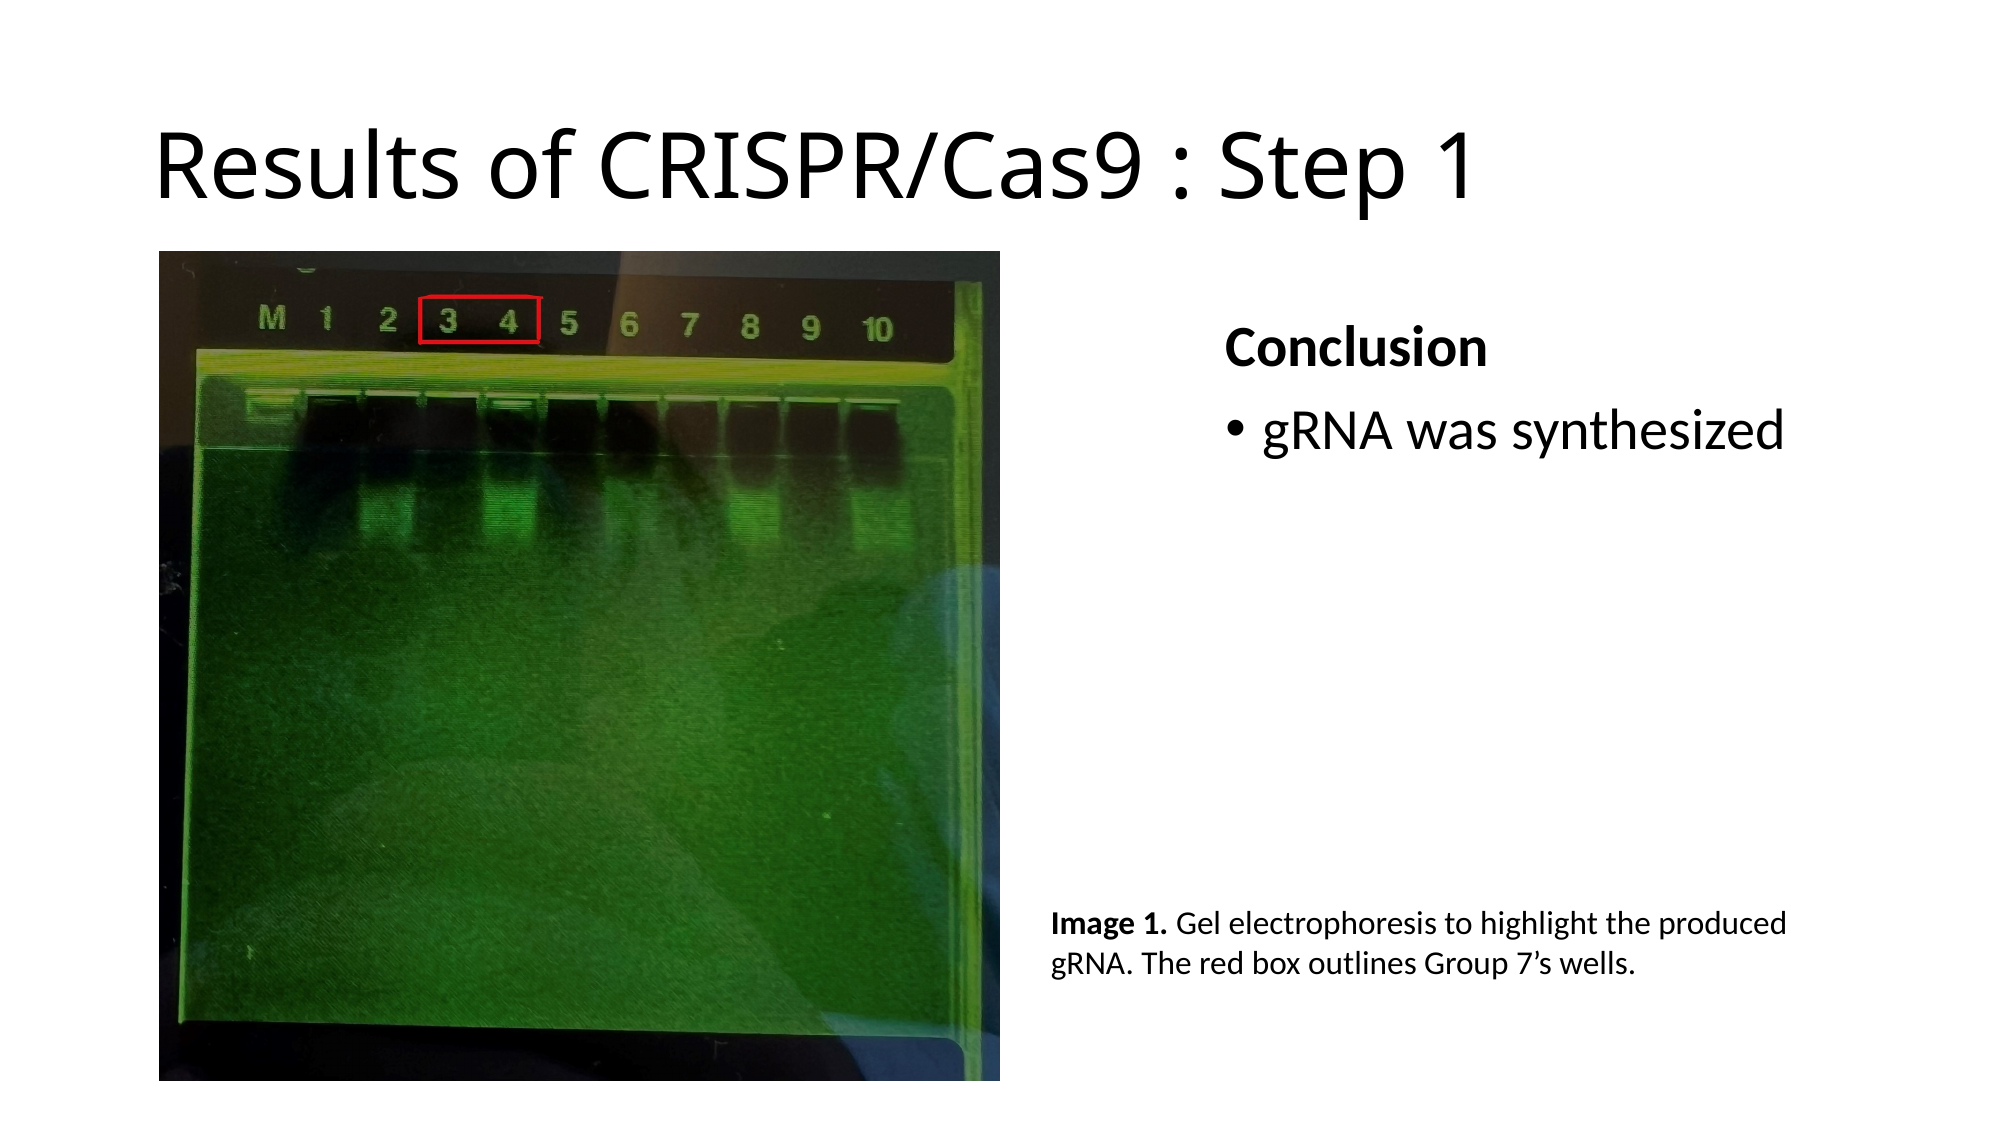

# Results of CRISPR/Cas9 : Step 1
Conclusion
gRNA was synthesized
Image 1. Gel electrophoresis to highlight the produced gRNA. The red box outlines Group 7’s wells.